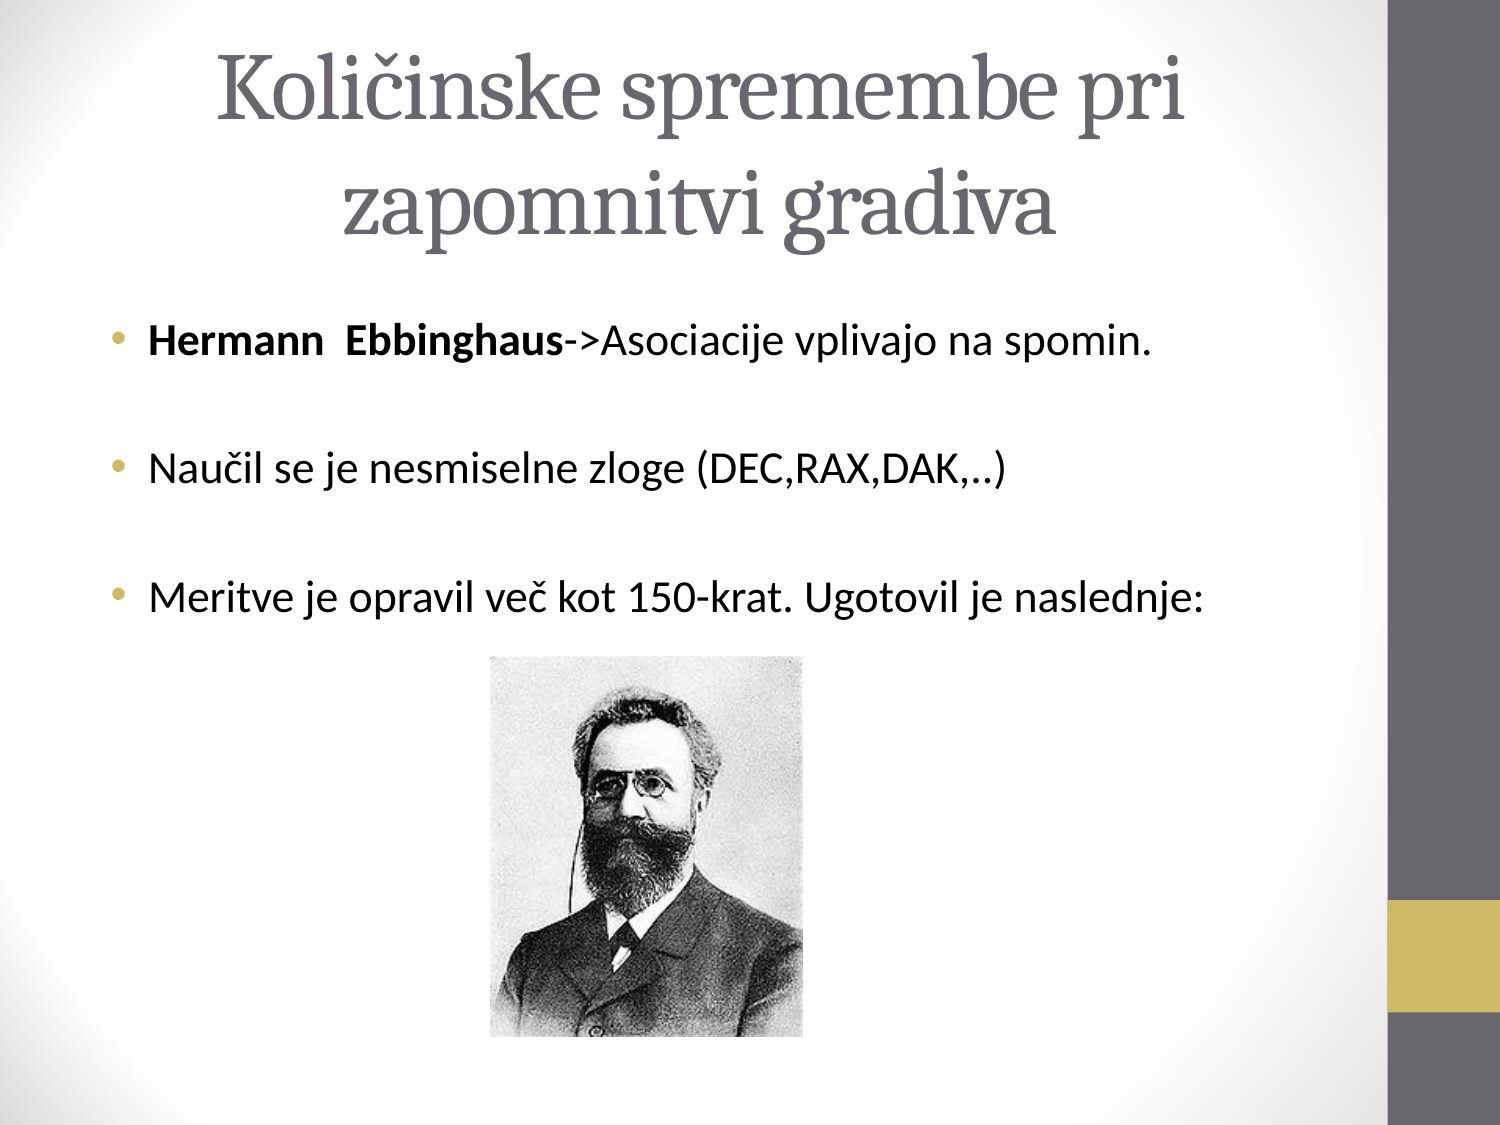

# Količinske spremembe pri zapomnitvi gradiva
Hermann Ebbinghaus->Asociacije vplivajo na spomin.
Naučil se je nesmiselne zloge (DEC,RAX,DAK,..)
Meritve je opravil več kot 150-krat. Ugotovil je naslednje: